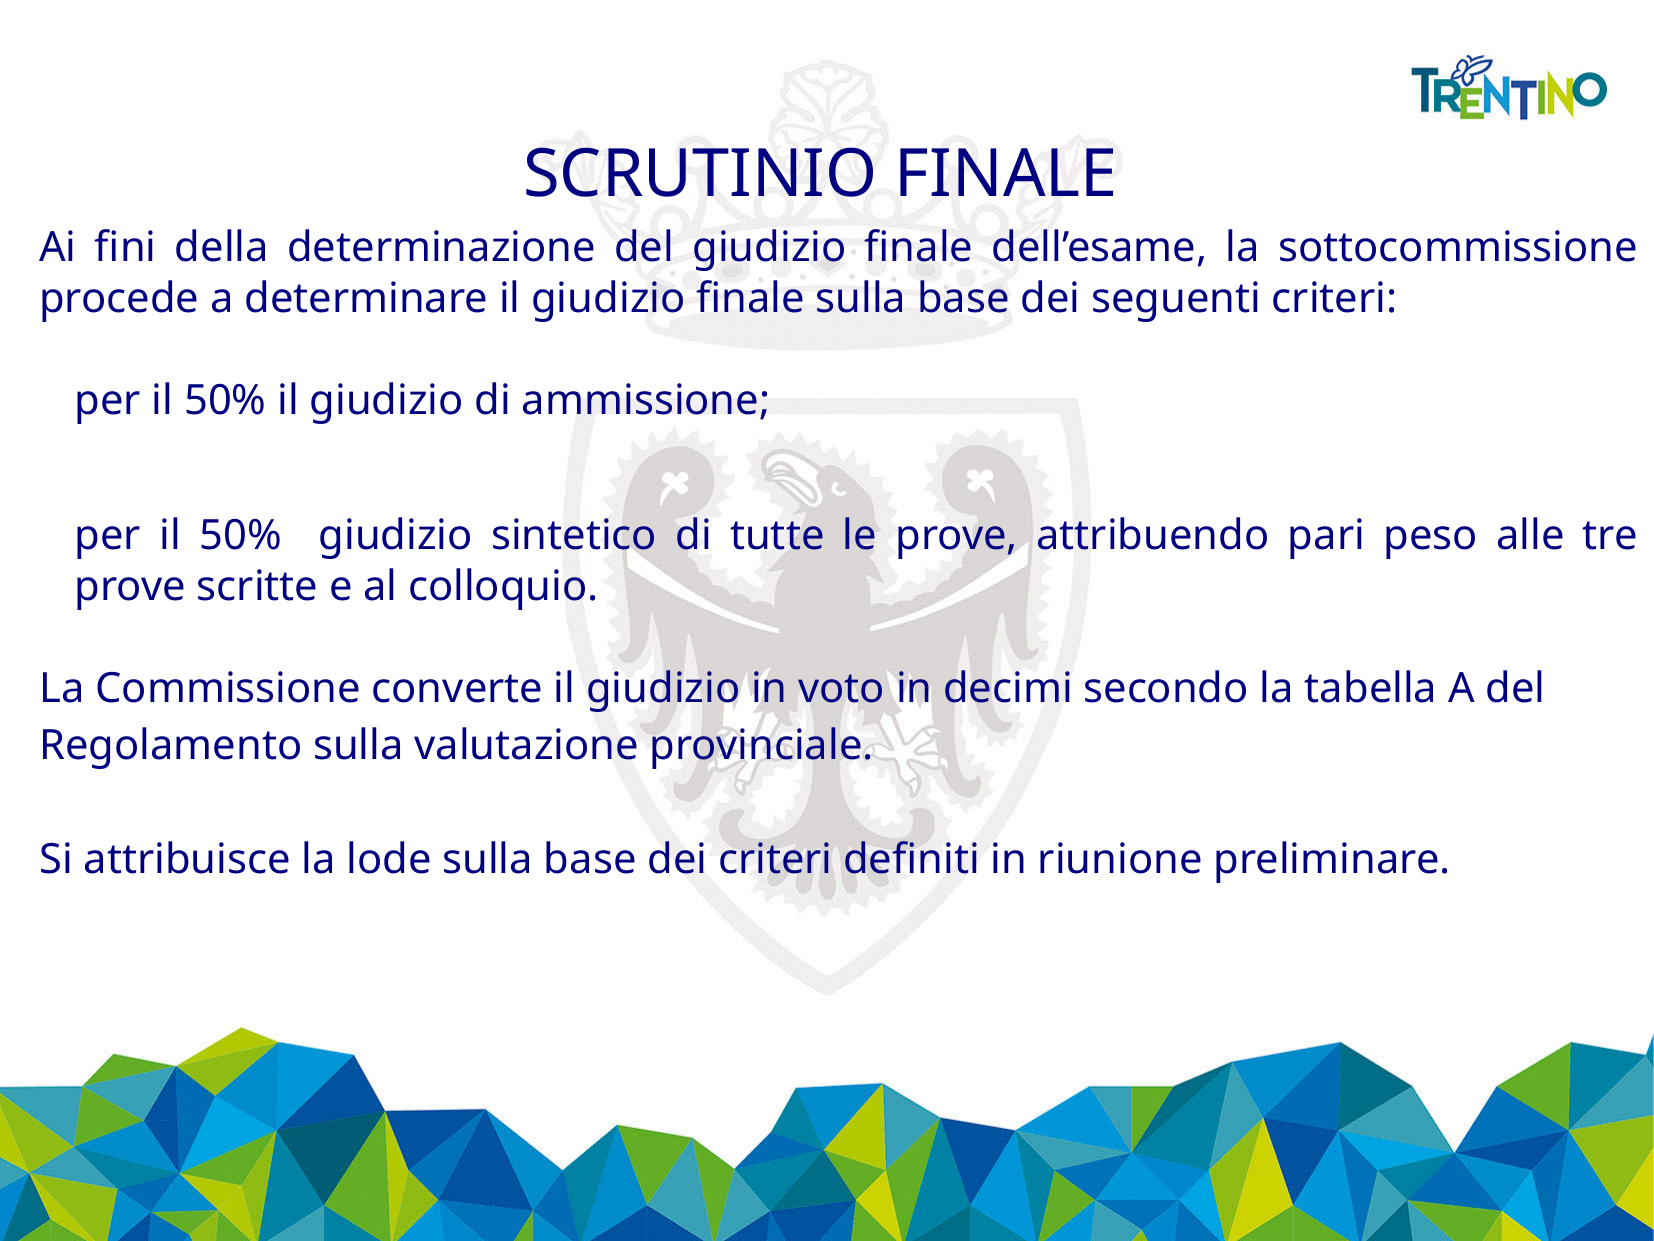

SCRUTINIO FINALE
Ai fini della determinazione del giudizio finale dell’esame, la sottocommissione procede a determinare il giudizio finale sulla base dei seguenti criteri:
per il 50% il giudizio di ammissione;
per il 50% giudizio sintetico di tutte le prove, attribuendo pari peso alle tre prove scritte e al colloquio.
La Commissione converte il giudizio in voto in decimi secondo la tabella A del Regolamento sulla valutazione provinciale.
Si attribuisce la lode sulla base dei criteri definiti in riunione preliminare.